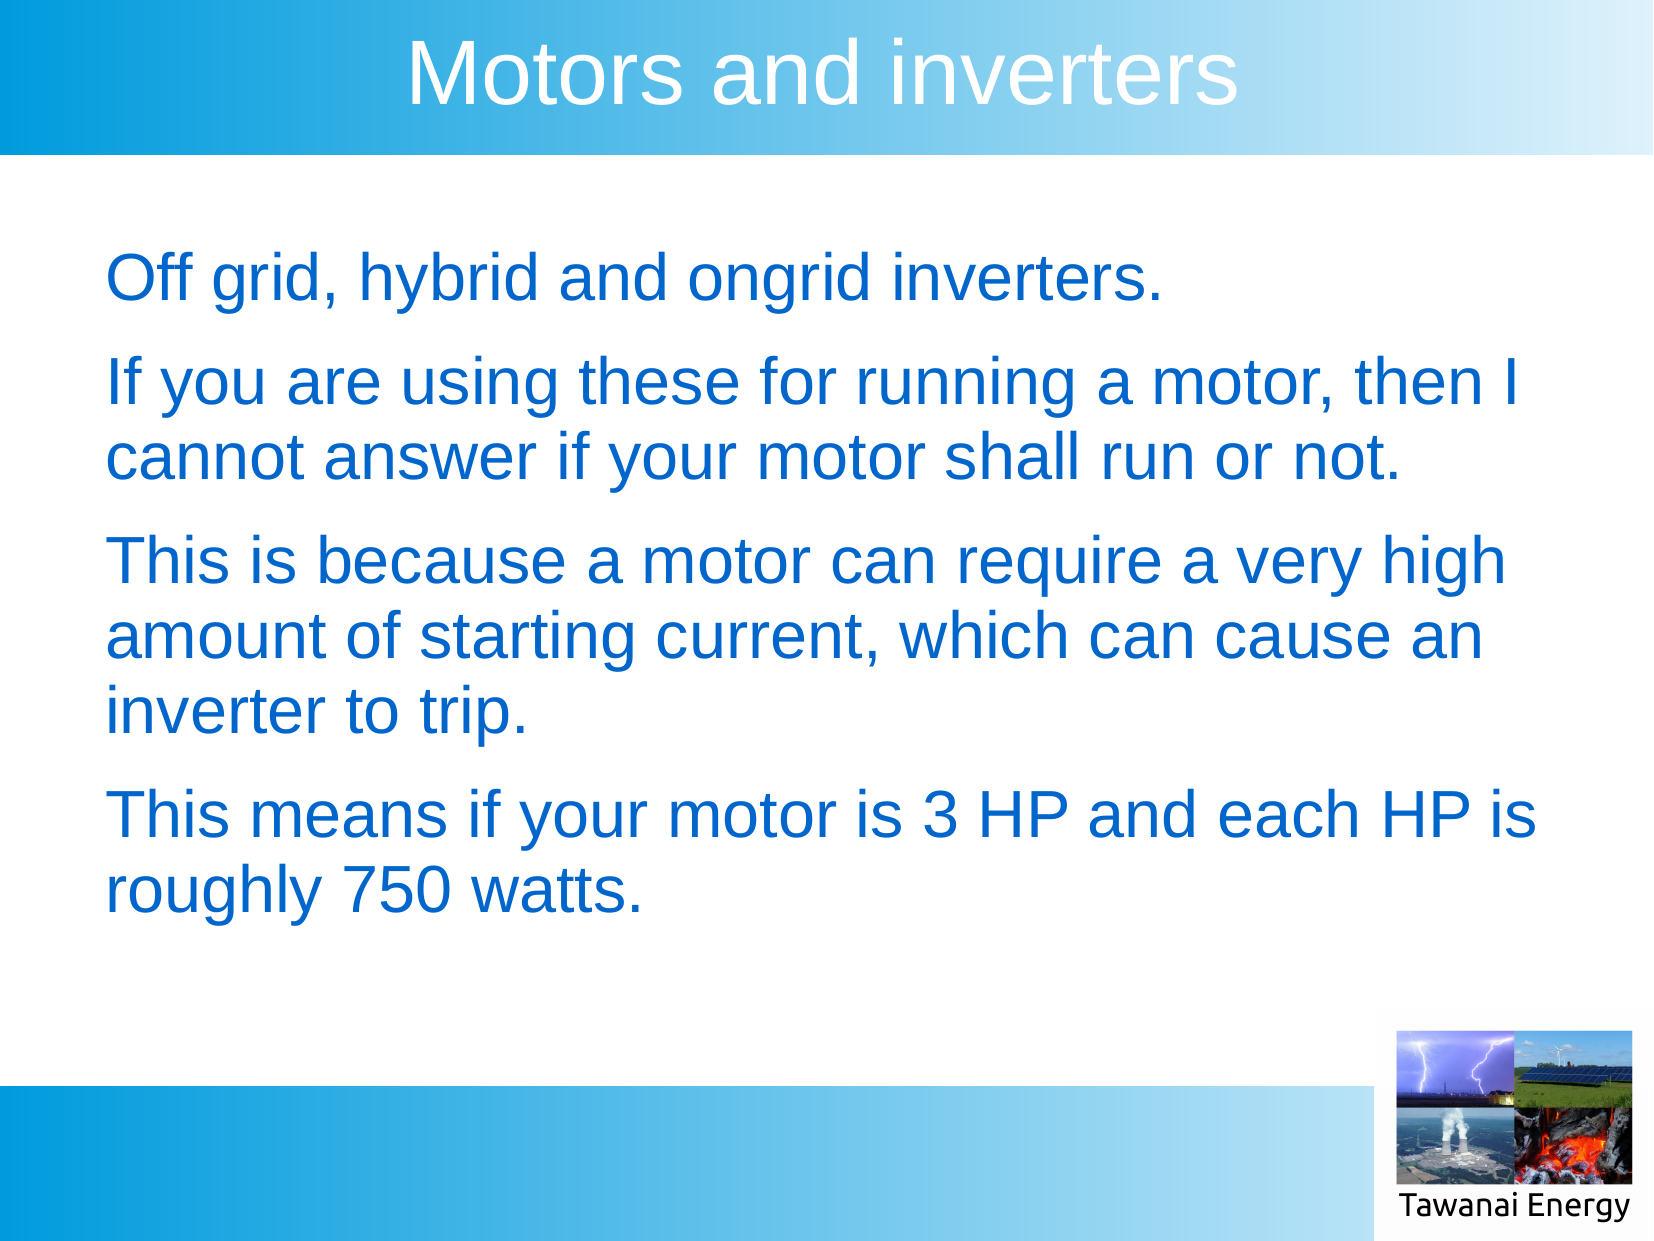

# Motors and inverters
Off grid, hybrid and ongrid inverters.
If you are using these for running a motor, then I cannot answer if your motor shall run or not.
This is because a motor can require a very high amount of starting current, which can cause an inverter to trip.
This means if your motor is 3 HP and each HP is roughly 750 watts.